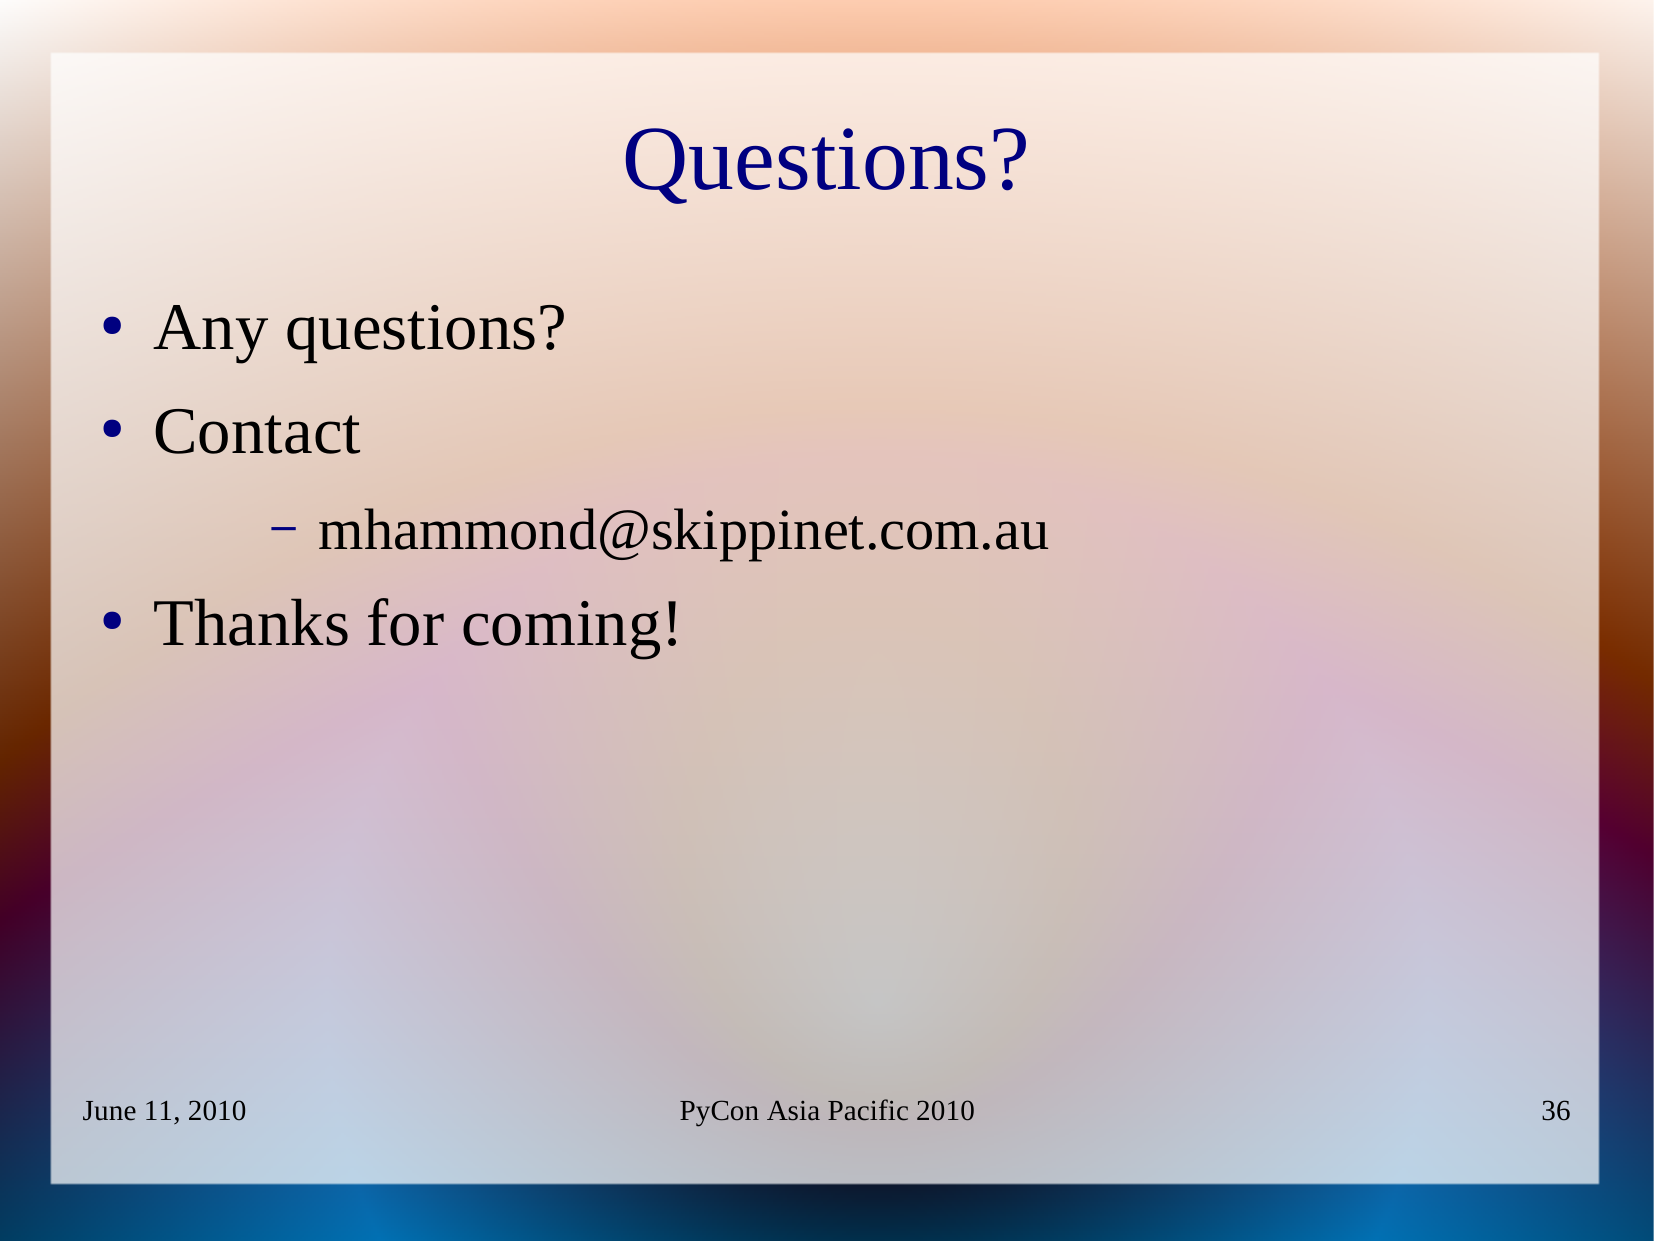

# Questions?
Any questions?
Contact
mhammond@skippinet.com.au
Thanks for coming!
June 11, 2010
PyCon Asia Pacific 2010
36